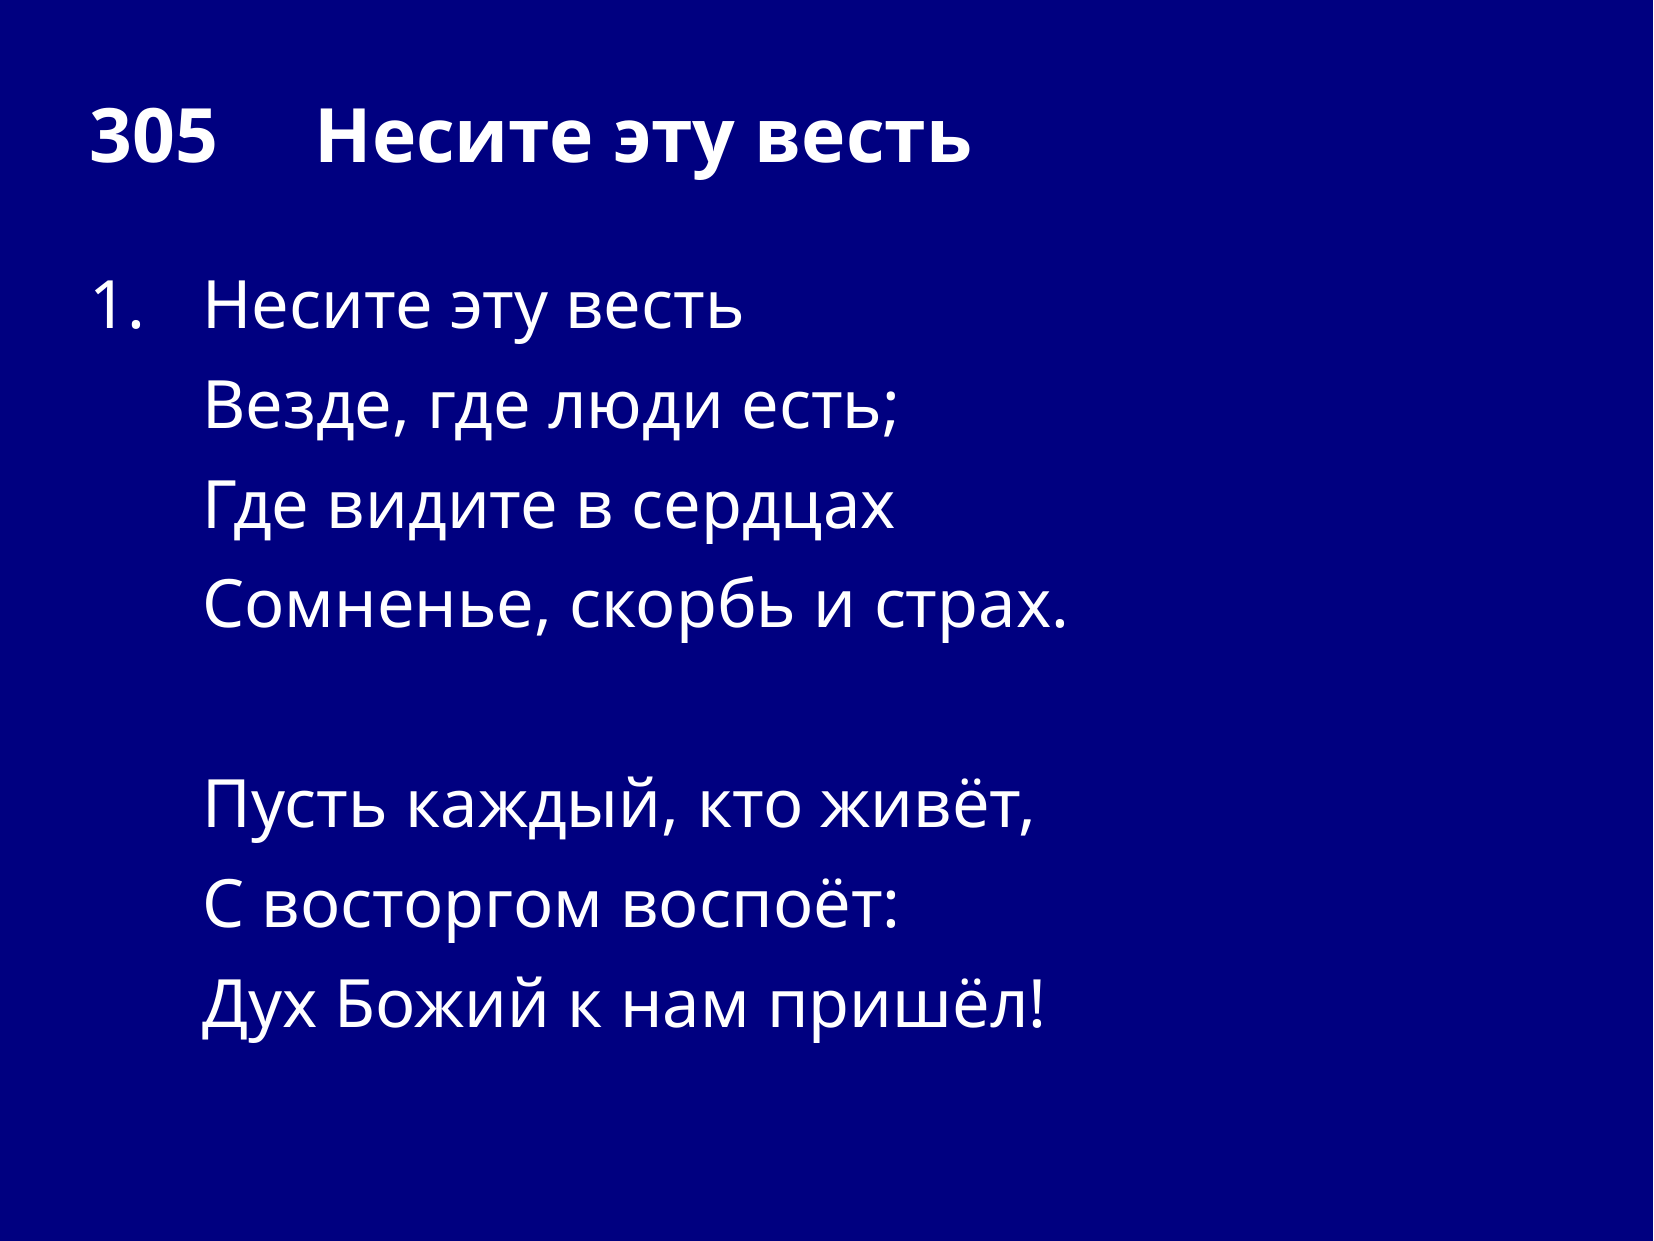

305	Несите эту весть
1.	Несите эту весть
	Везде, где люди есть;
	Где видите в сердцах
	Сомненье, скорбь и страх.
	Пусть каждый, кто живёт,
	С восторгом воспоёт:
	Дух Божий к нам пришёл!